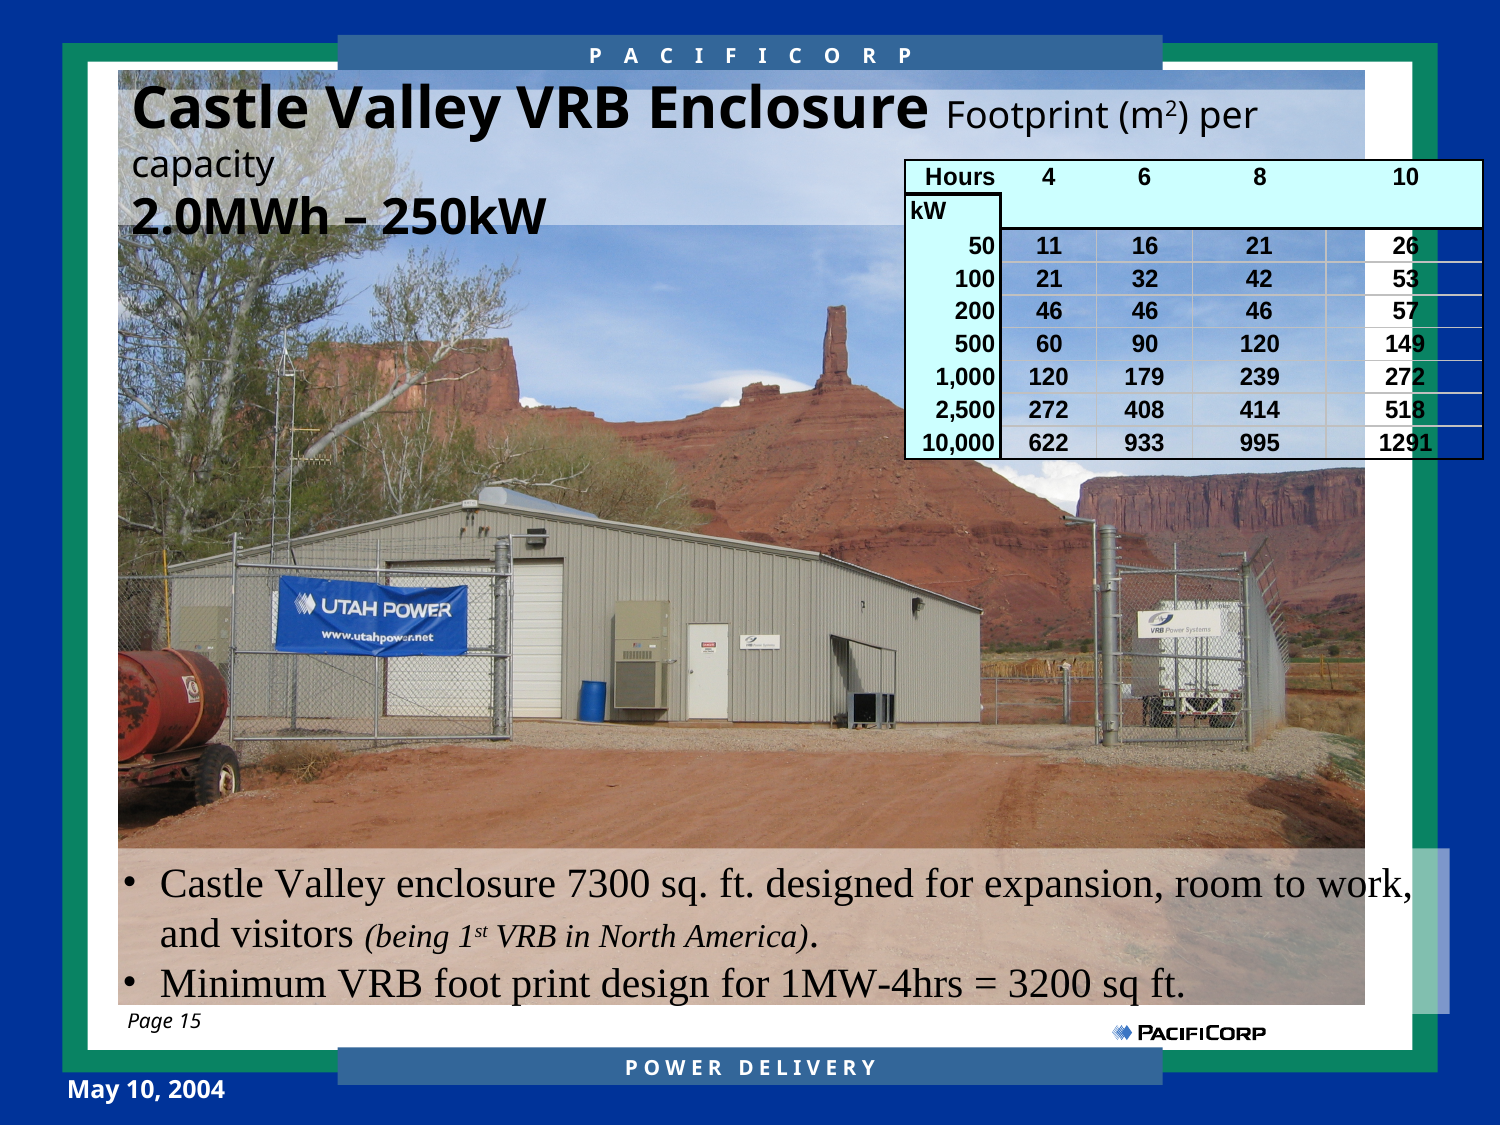

# Castle Valley VRB Enclosure Footprint (m2) per capacity 2.0MWh – 250kW
Castle Valley enclosure 7300 sq. ft. designed for expansion, room to work, and visitors (being 1st VRB in North America).
Minimum VRB foot print design for 1MW-4hrs = 3200 sq ft.
15